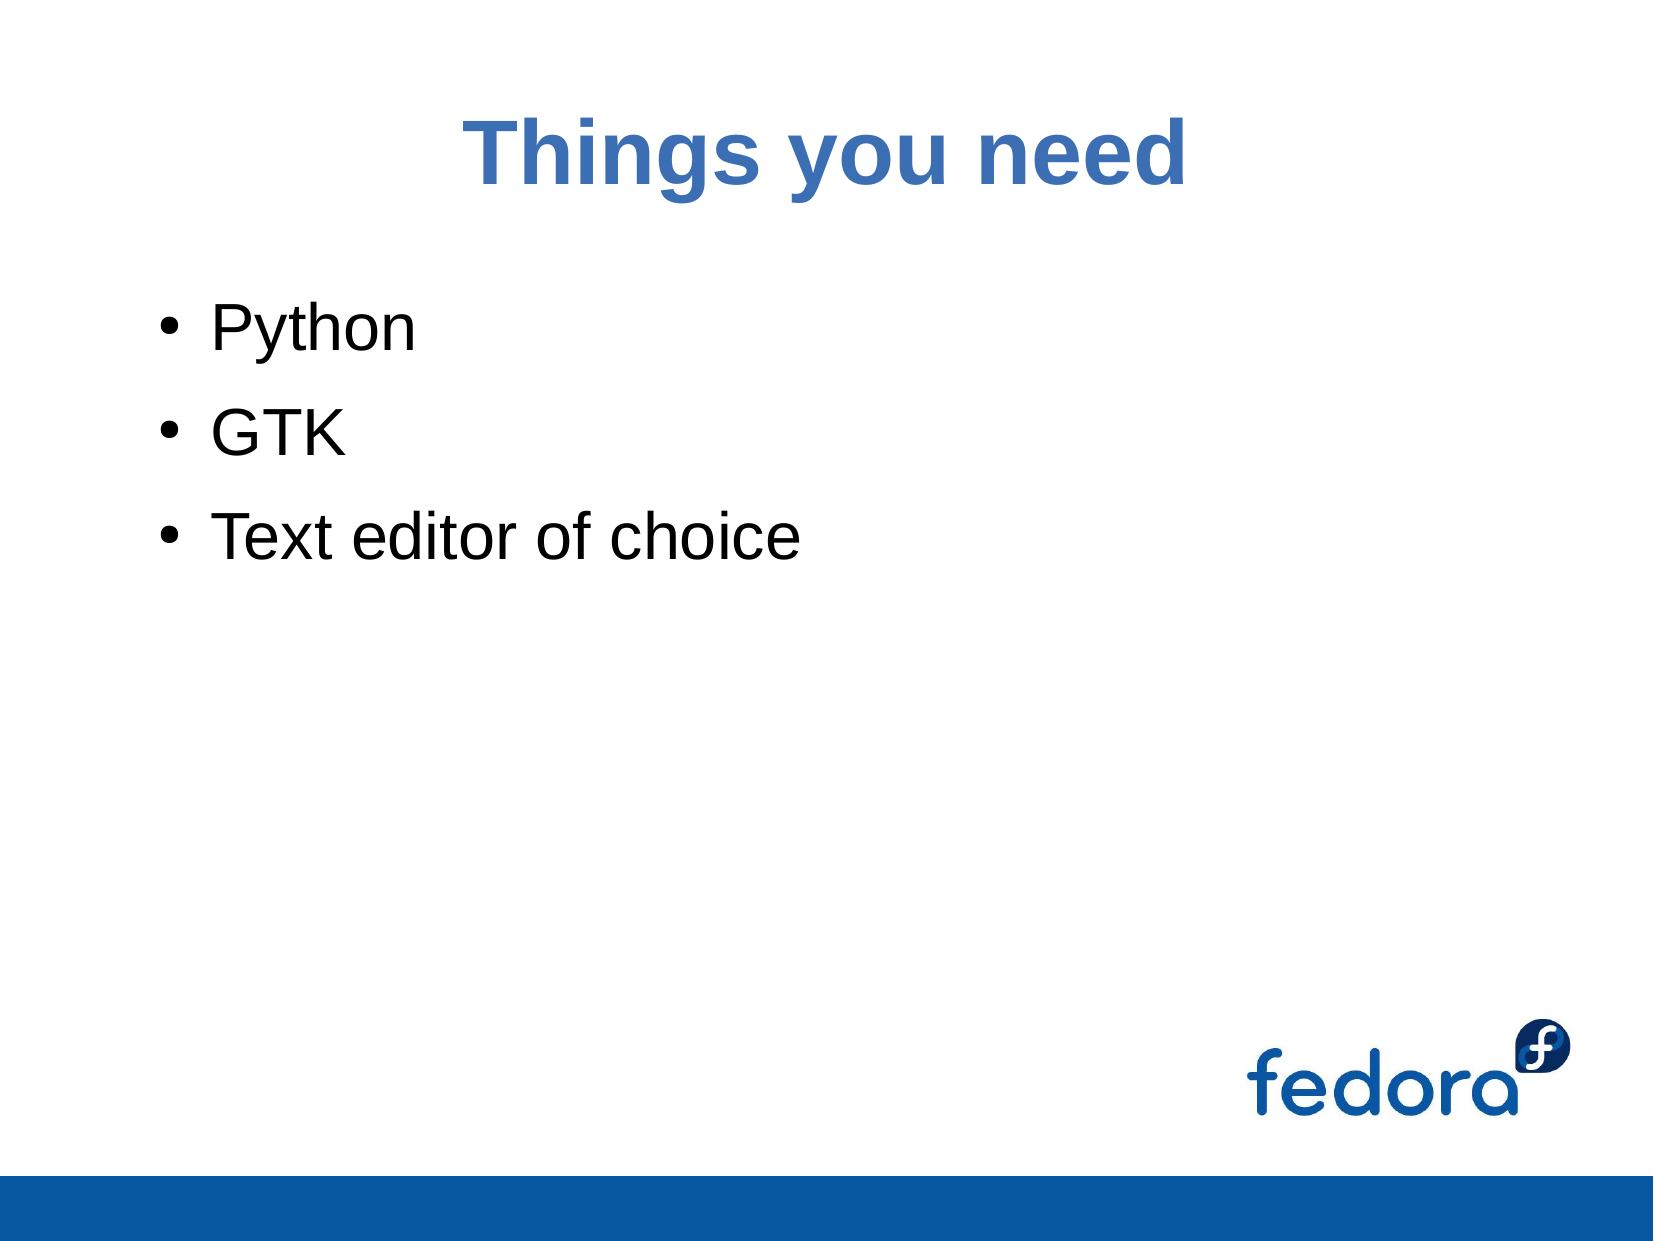

# Things you need
Python
GTK
Text editor of choice